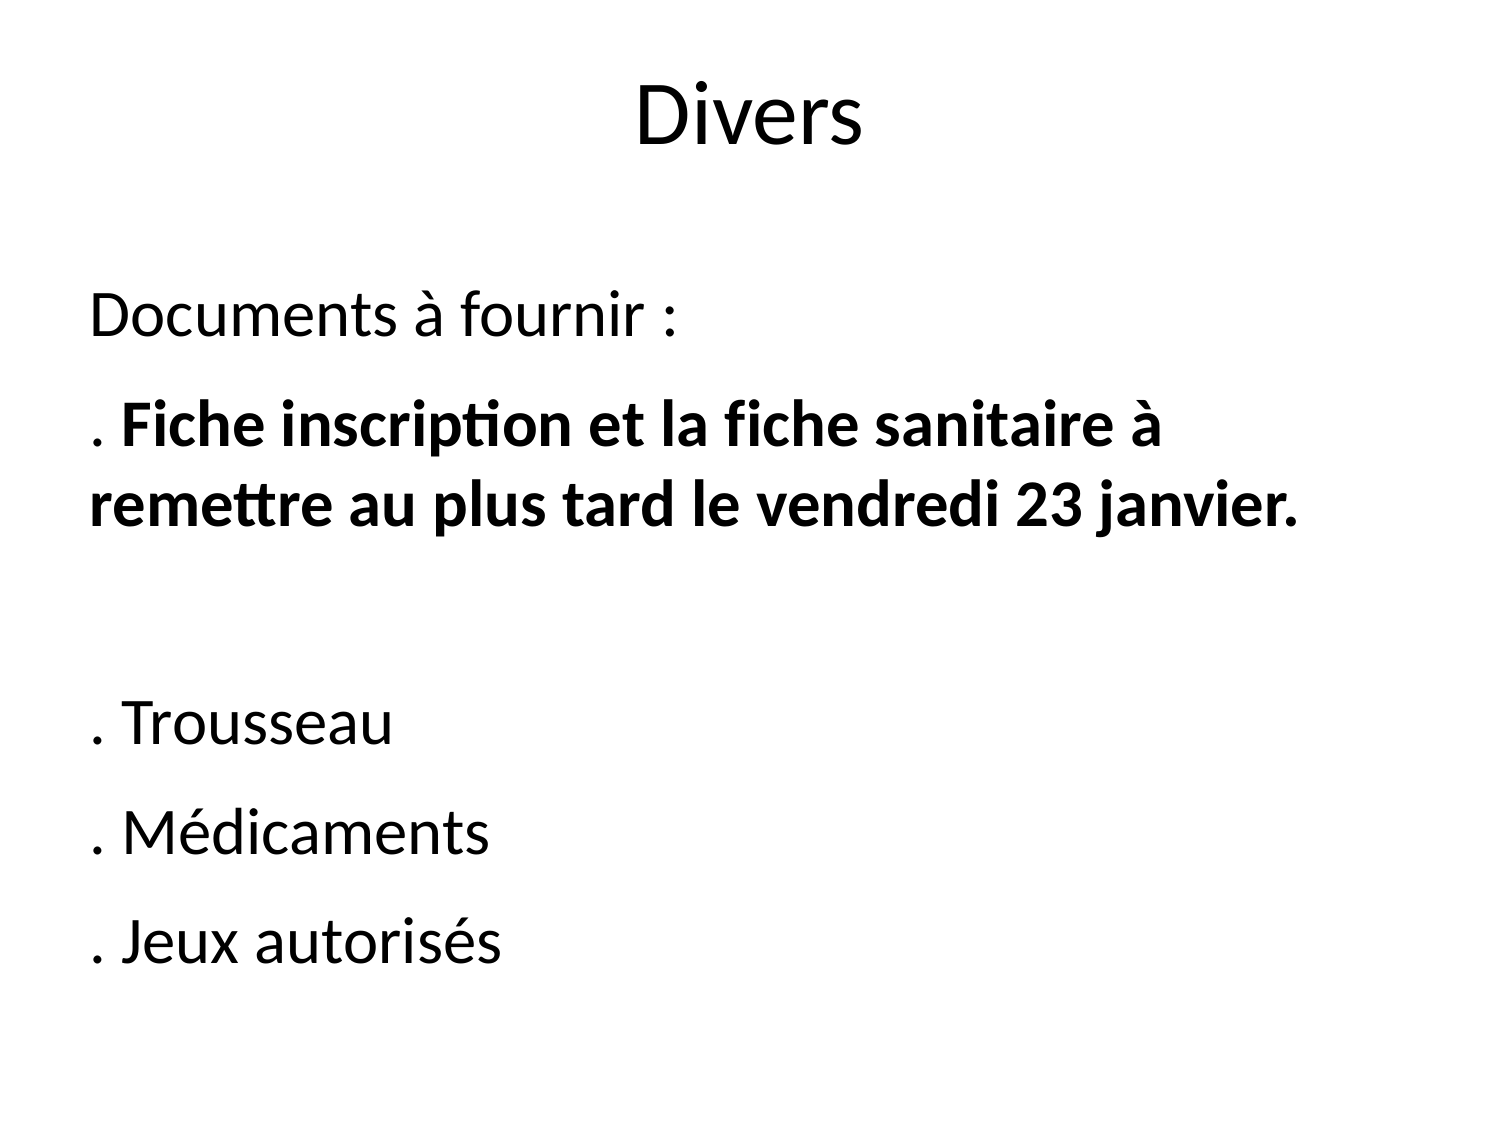

# Divers
Documents à fournir :
. Fiche inscription et la fiche sanitaire à remettre au plus tard le vendredi 23 janvier.
. Trousseau
. Médicaments
. Jeux autorisés